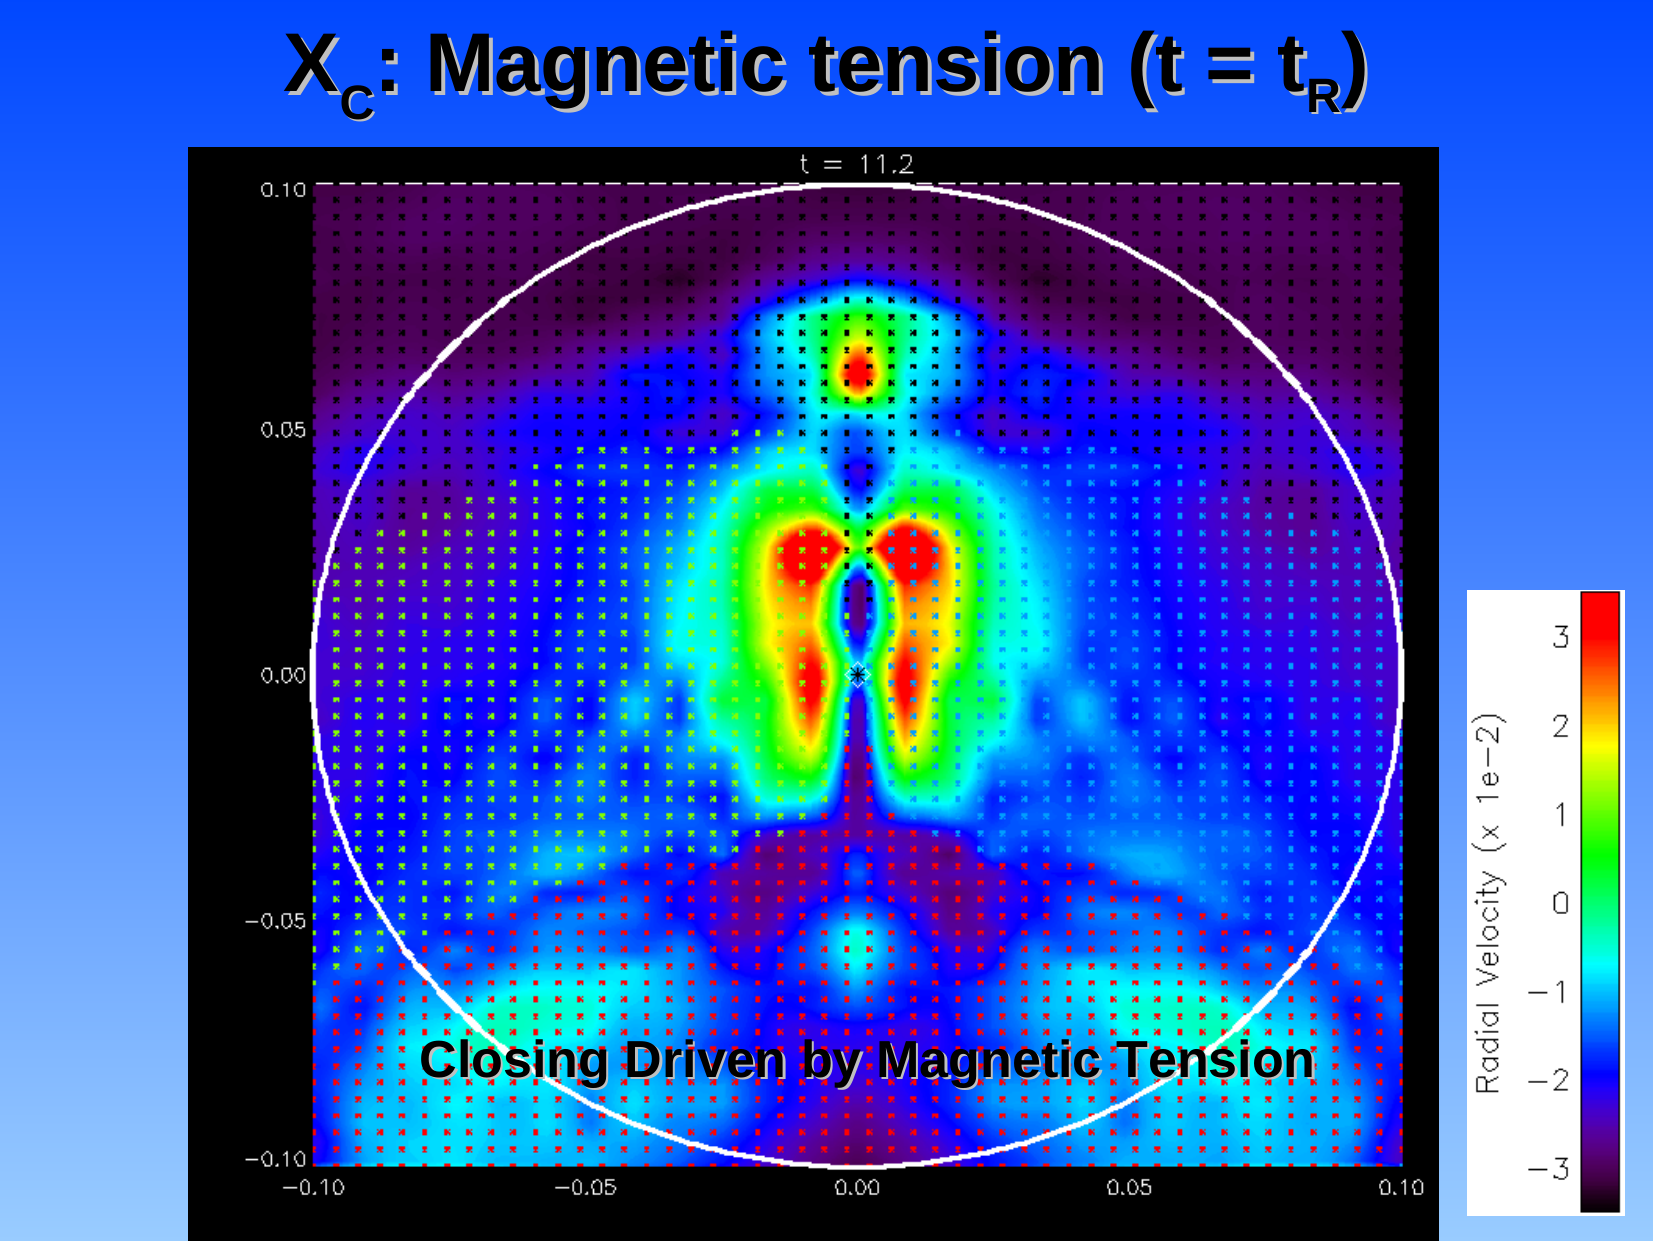

# XC: Magnetic tension (t = tR)
Closing Driven by Magnetic Tension